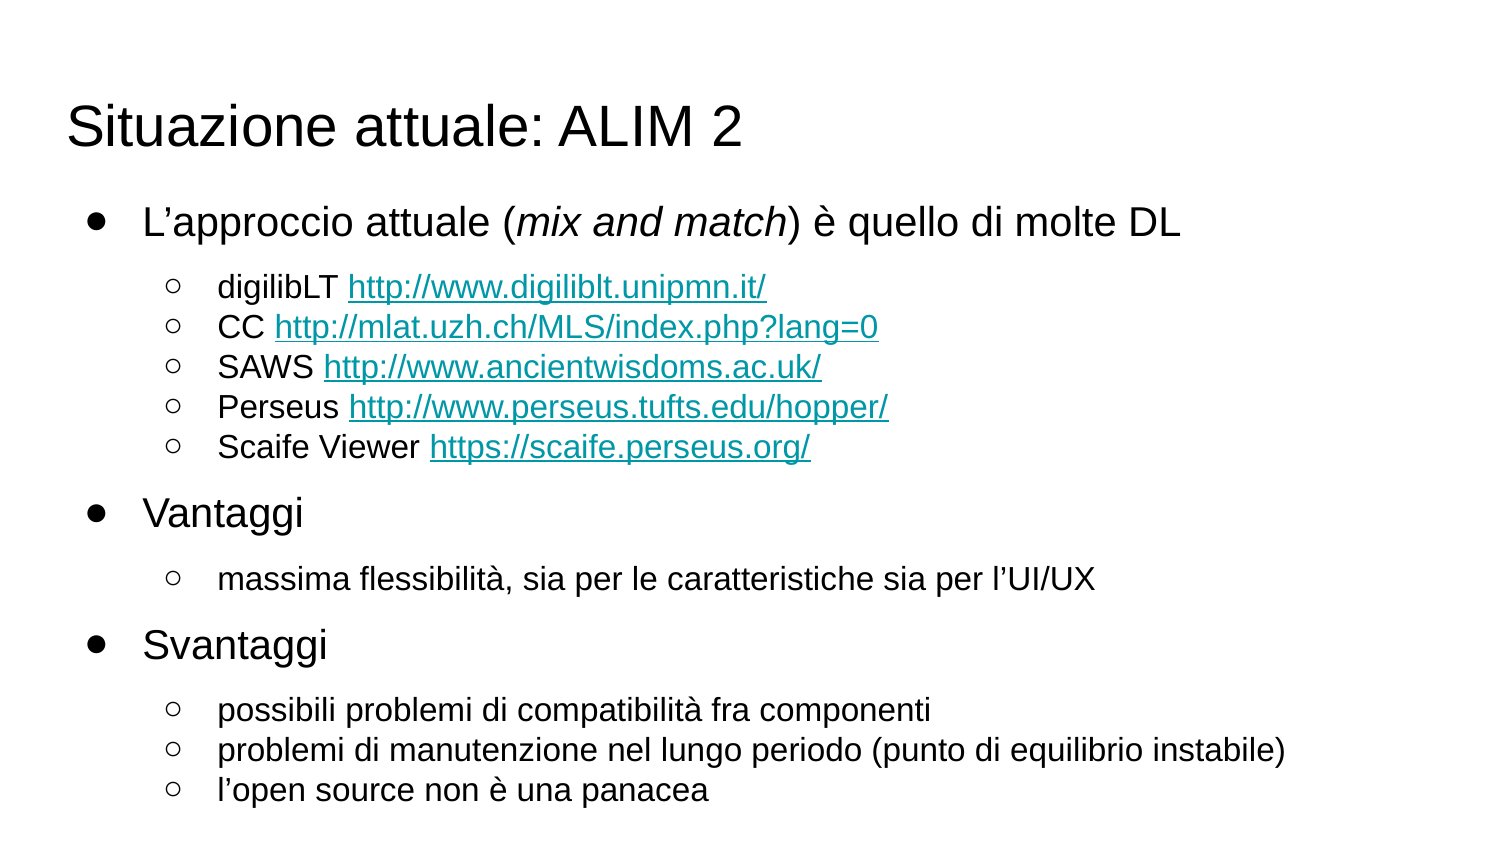

# Situazione attuale: ALIM 2
L’approccio attuale (mix and match) è quello di molte DL
digilibLT http://www.digiliblt.unipmn.it/
CC http://mlat.uzh.ch/MLS/index.php?lang=0
SAWS http://www.ancientwisdoms.ac.uk/
Perseus http://www.perseus.tufts.edu/hopper/
Scaife Viewer https://scaife.perseus.org/
Vantaggi
massima flessibilità, sia per le caratteristiche sia per l’UI/UX
Svantaggi
possibili problemi di compatibilità fra componenti
problemi di manutenzione nel lungo periodo (punto di equilibrio instabile)
l’open source non è una panacea